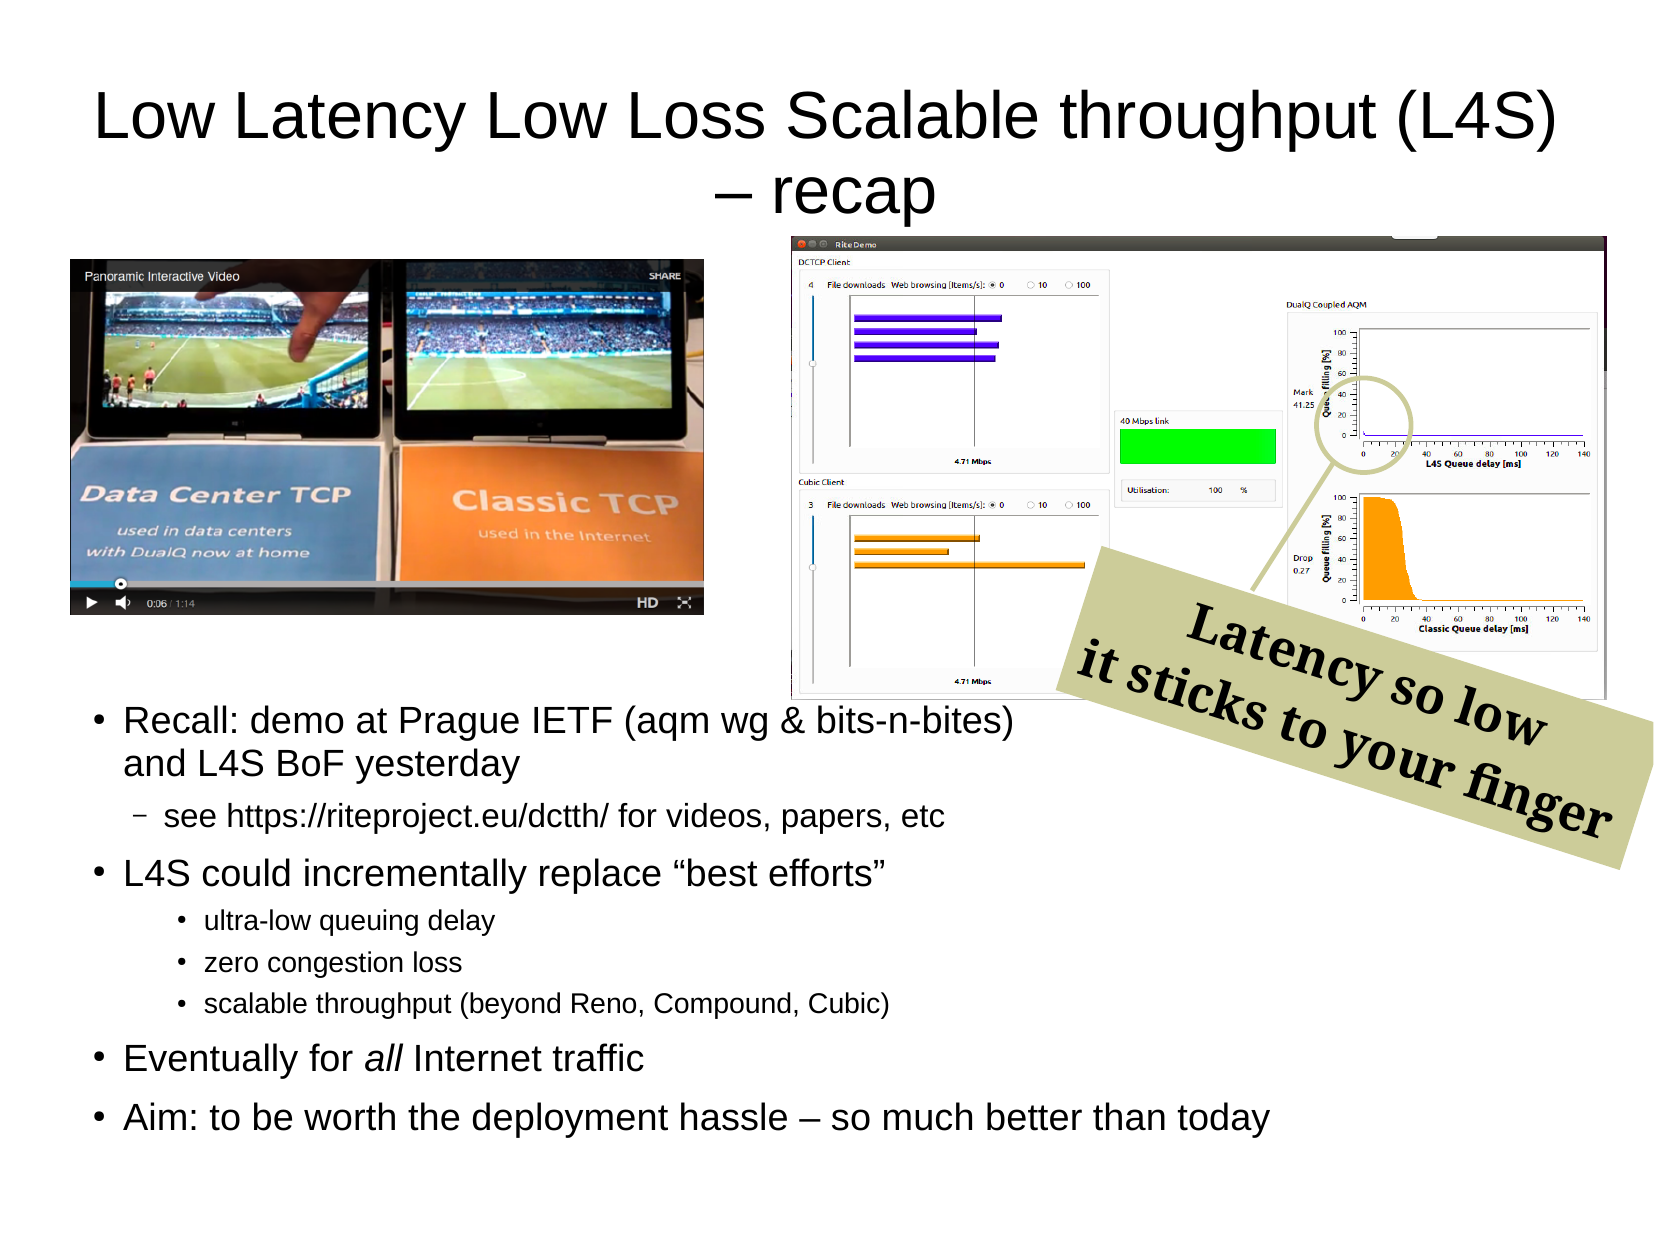

# Low Latency Low Loss Scalable throughput (L4S) – recap
Latency so low
it sticks to your finger
Recall: demo at Prague IETF (aqm wg & bits-n-bites)
and L4S BoF yesterday
see https://riteproject.eu/dctth/ for videos, papers, etc
L4S could incrementally replace “best efforts”
ultra-low queuing delay
zero congestion loss
scalable throughput (beyond Reno, Compound, Cubic)
Eventually for all Internet traffic
Aim: to be worth the deployment hassle – so much better than today